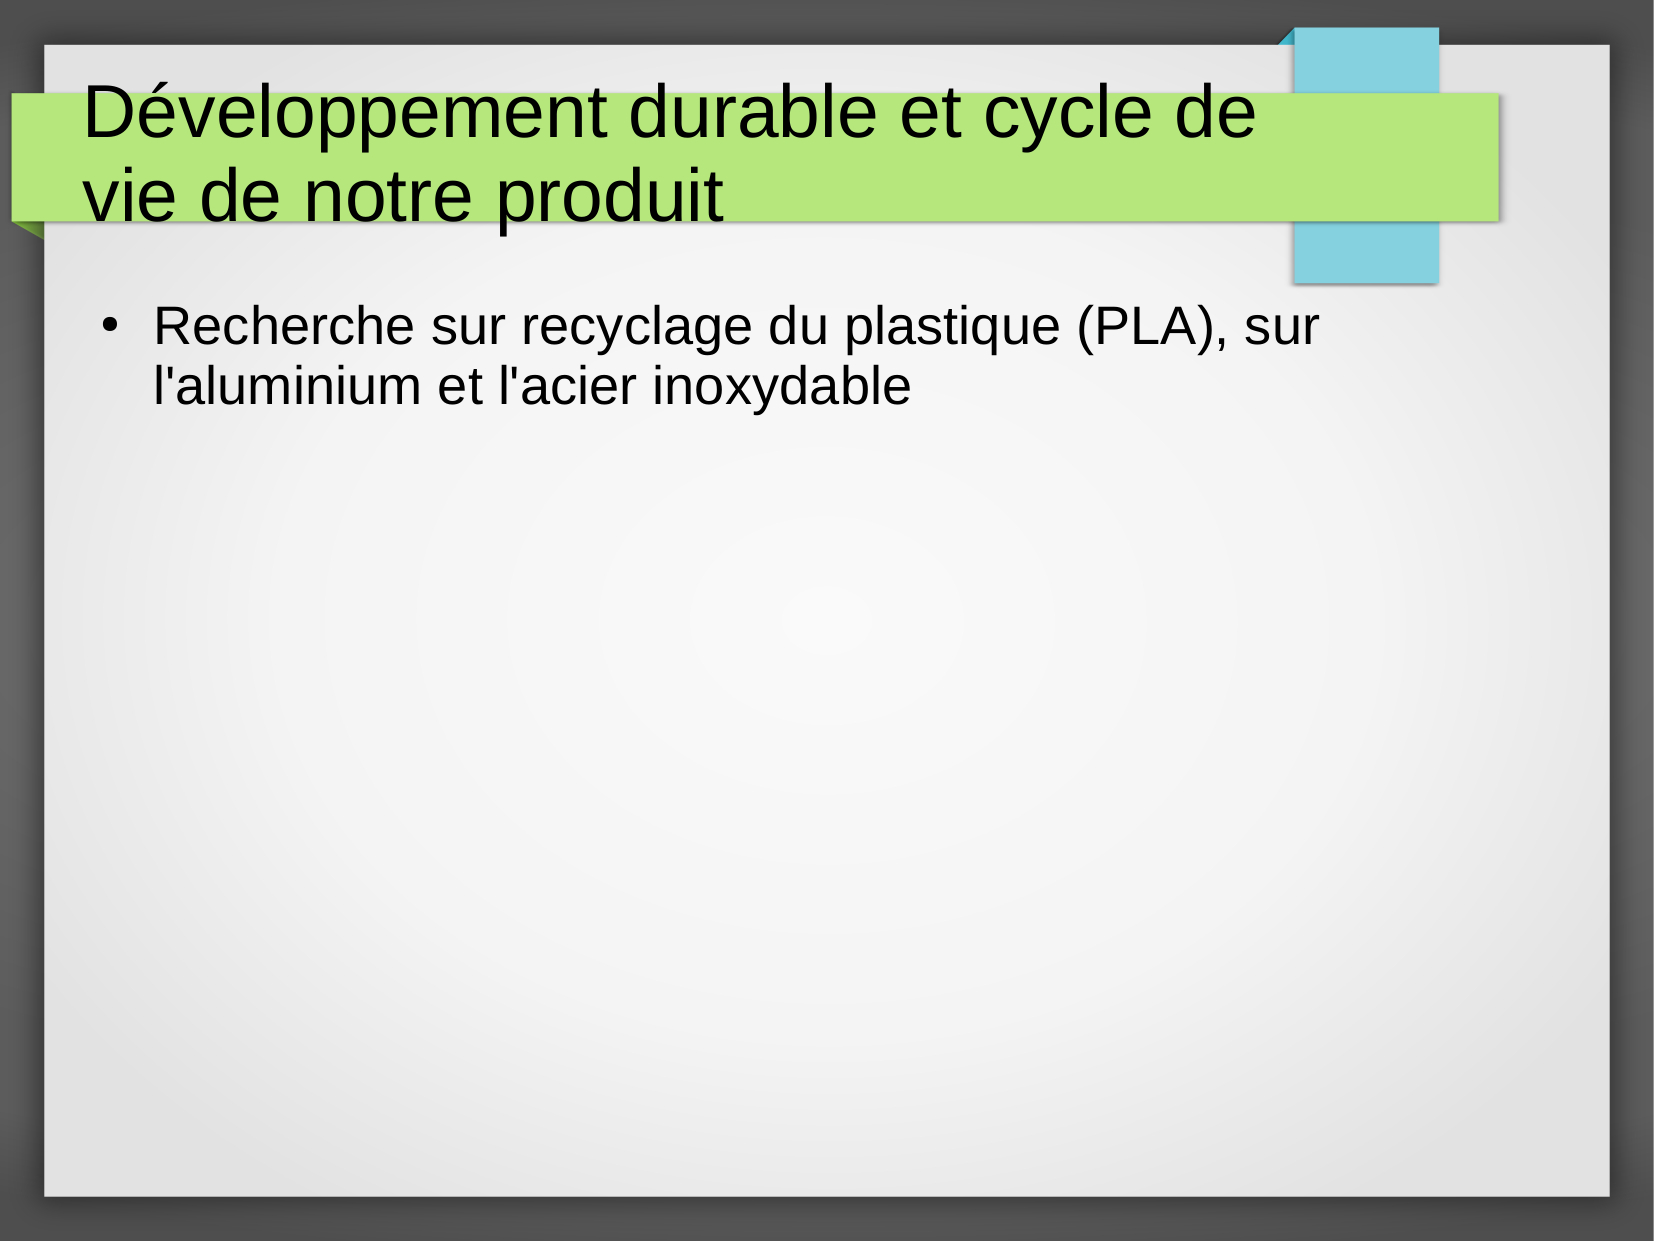

# Développement durable et cycle de vie de notre produit
Recherche sur recyclage du plastique (PLA), sur l'aluminium et l'acier inoxydable